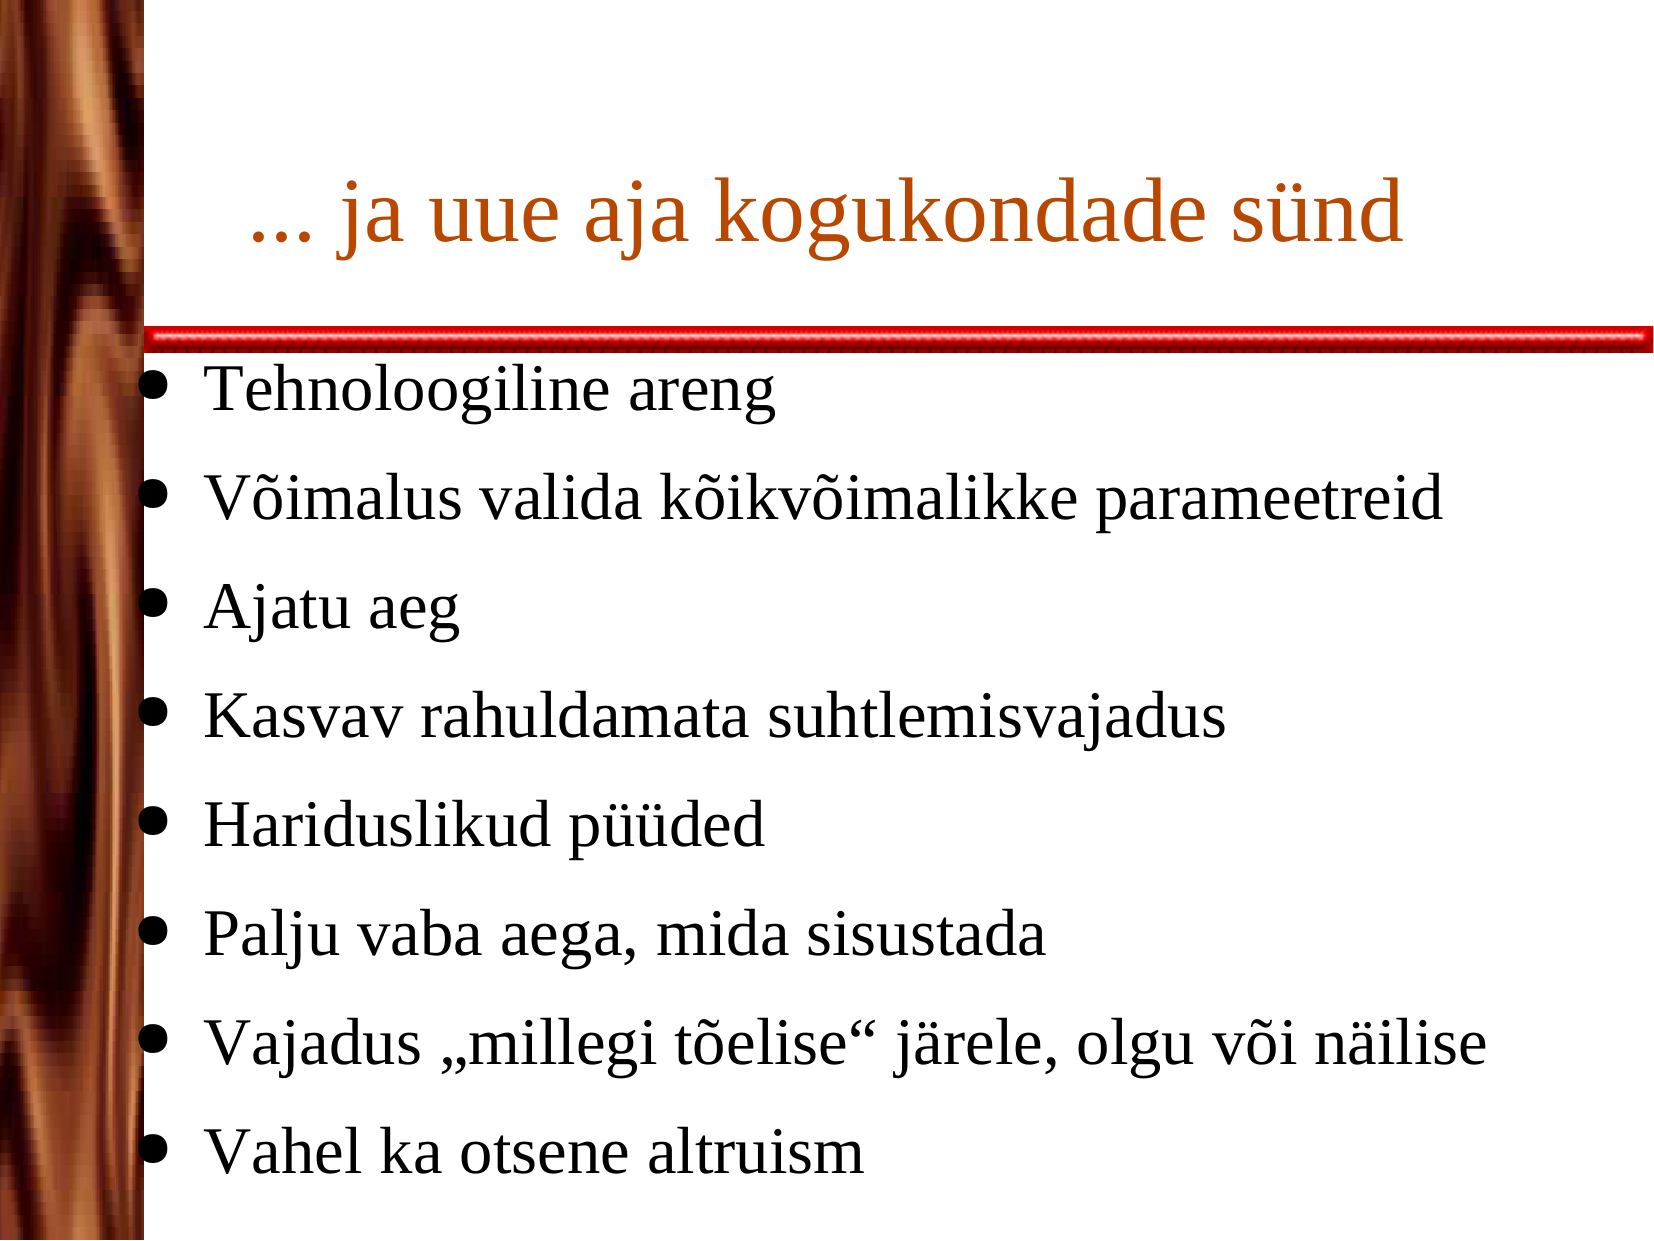

# ... ja uue aja kogukondade sünd
Tehnoloogiline areng
Võimalus valida kõikvõimalikke parameetreid
Ajatu aeg
Kasvav rahuldamata suhtlemisvajadus
Hariduslikud püüded
Palju vaba aega, mida sisustada
Vajadus „millegi tõelise“ järele, olgu või näilise
Vahel ka otsene altruism